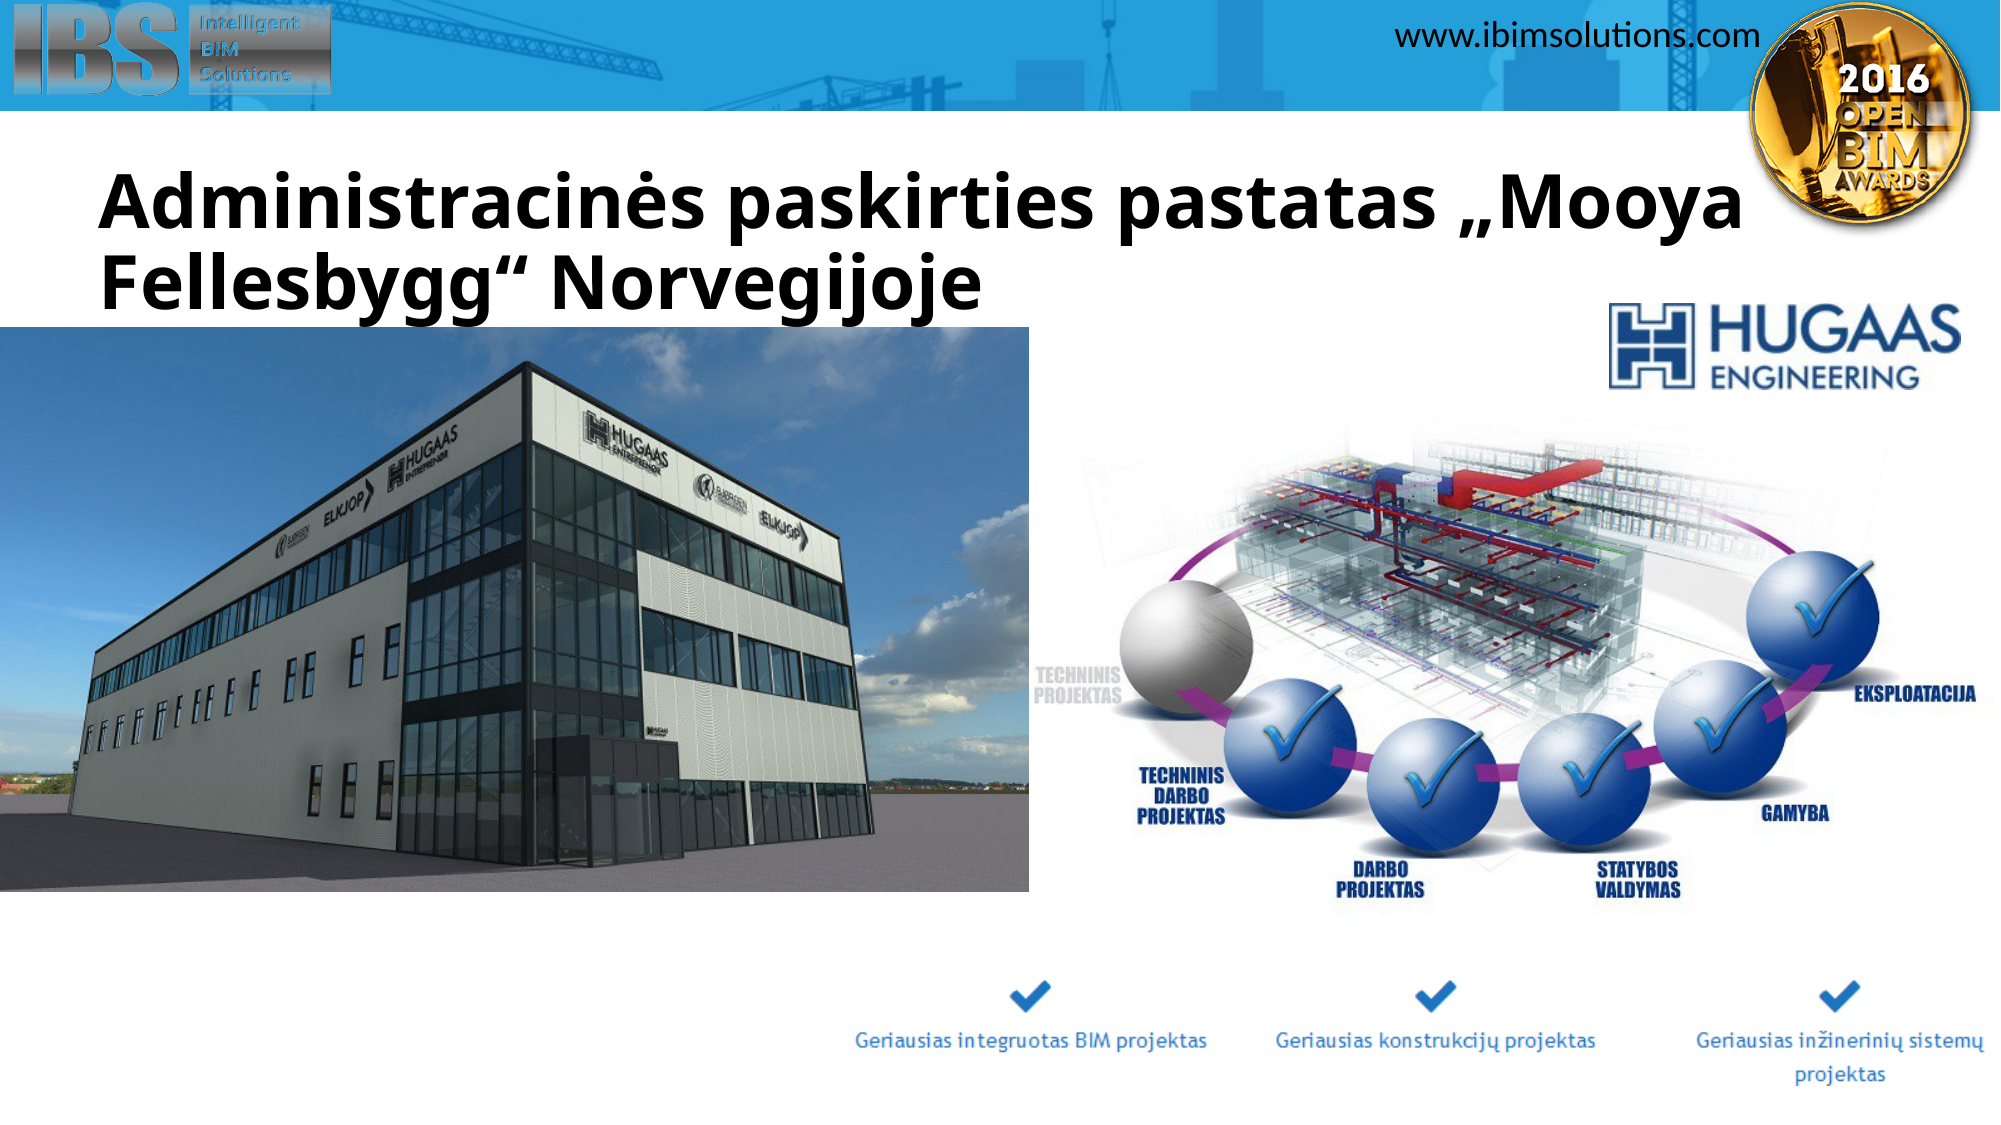

www.ibimsolutions.com
# Administracinės paskirties pastatas „Mooya Fellesbygg“ Norvegijoje